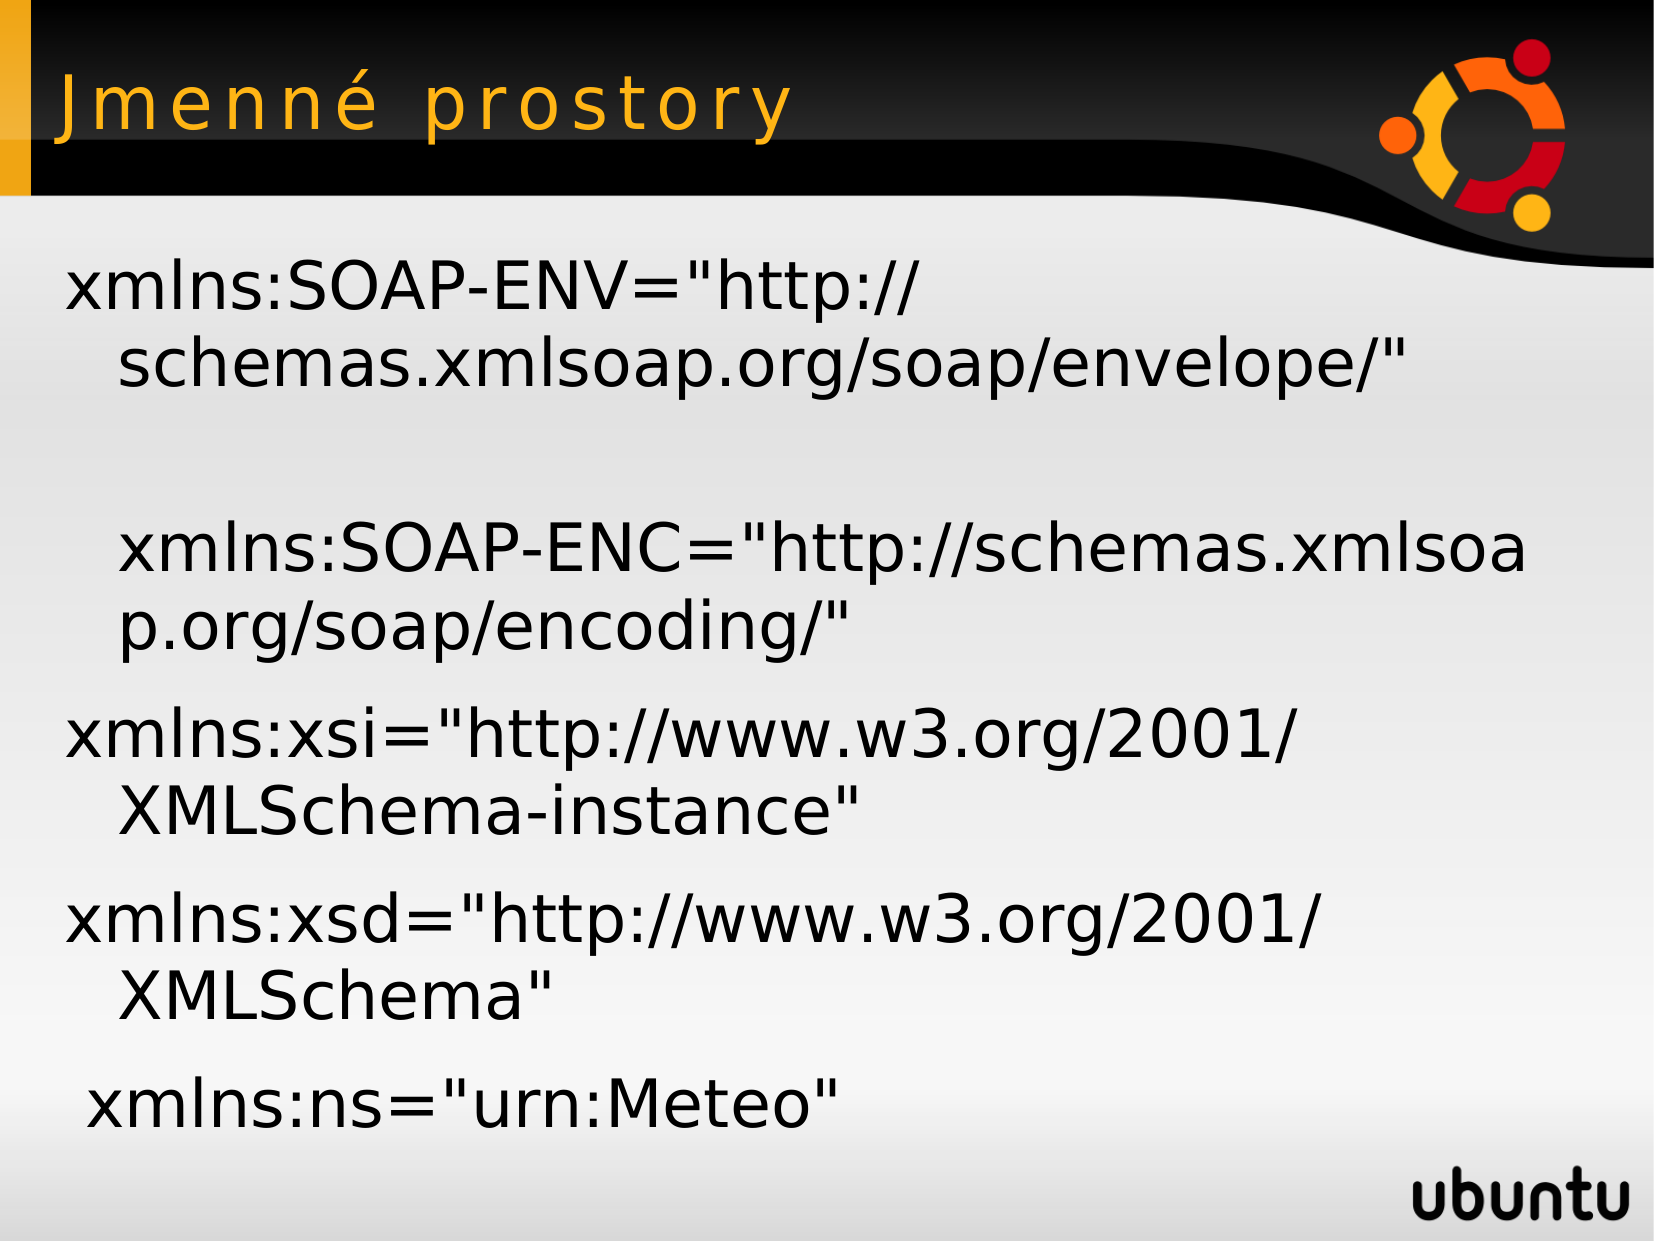

# Jmenné prostory
xmlns:SOAP-ENV="http://schemas.xmlsoap.org/soap/envelope/"
 xmlns:SOAP-ENC="http://schemas.xmlsoap.org/soap/encoding/"
xmlns:xsi="http://www.w3.org/2001/XMLSchema-instance"
xmlns:xsd="http://www.w3.org/2001/XMLSchema"
 xmlns:ns="urn:Meteo"